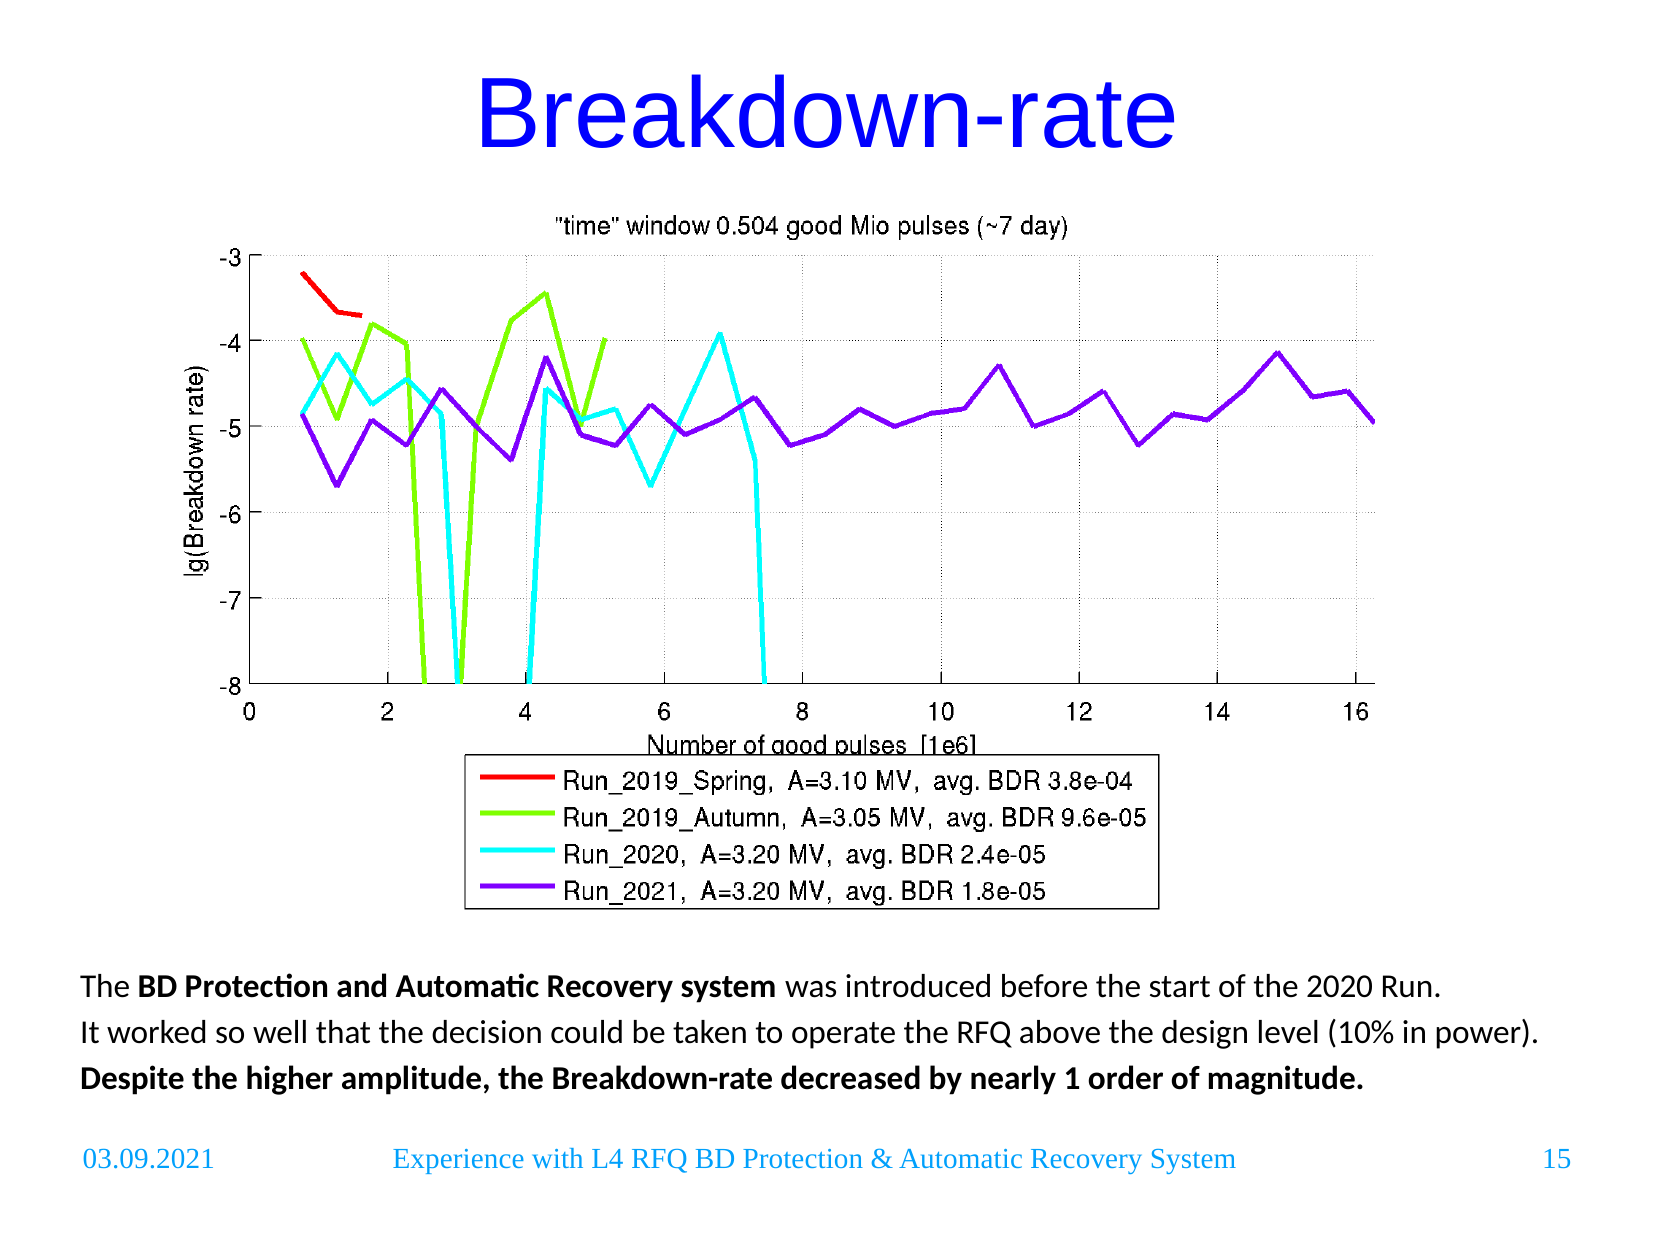

# Breakdown-rate
The BD Protection and Automatic Recovery system was introduced before the start of the 2020 Run.
It worked so well that the decision could be taken to operate the RFQ above the design level (10% in power).
Despite the higher amplitude, the Breakdown-rate decreased by nearly 1 order of magnitude.
03.09.2021
Experience with L4 RFQ BD Protection & Automatic Recovery System
15